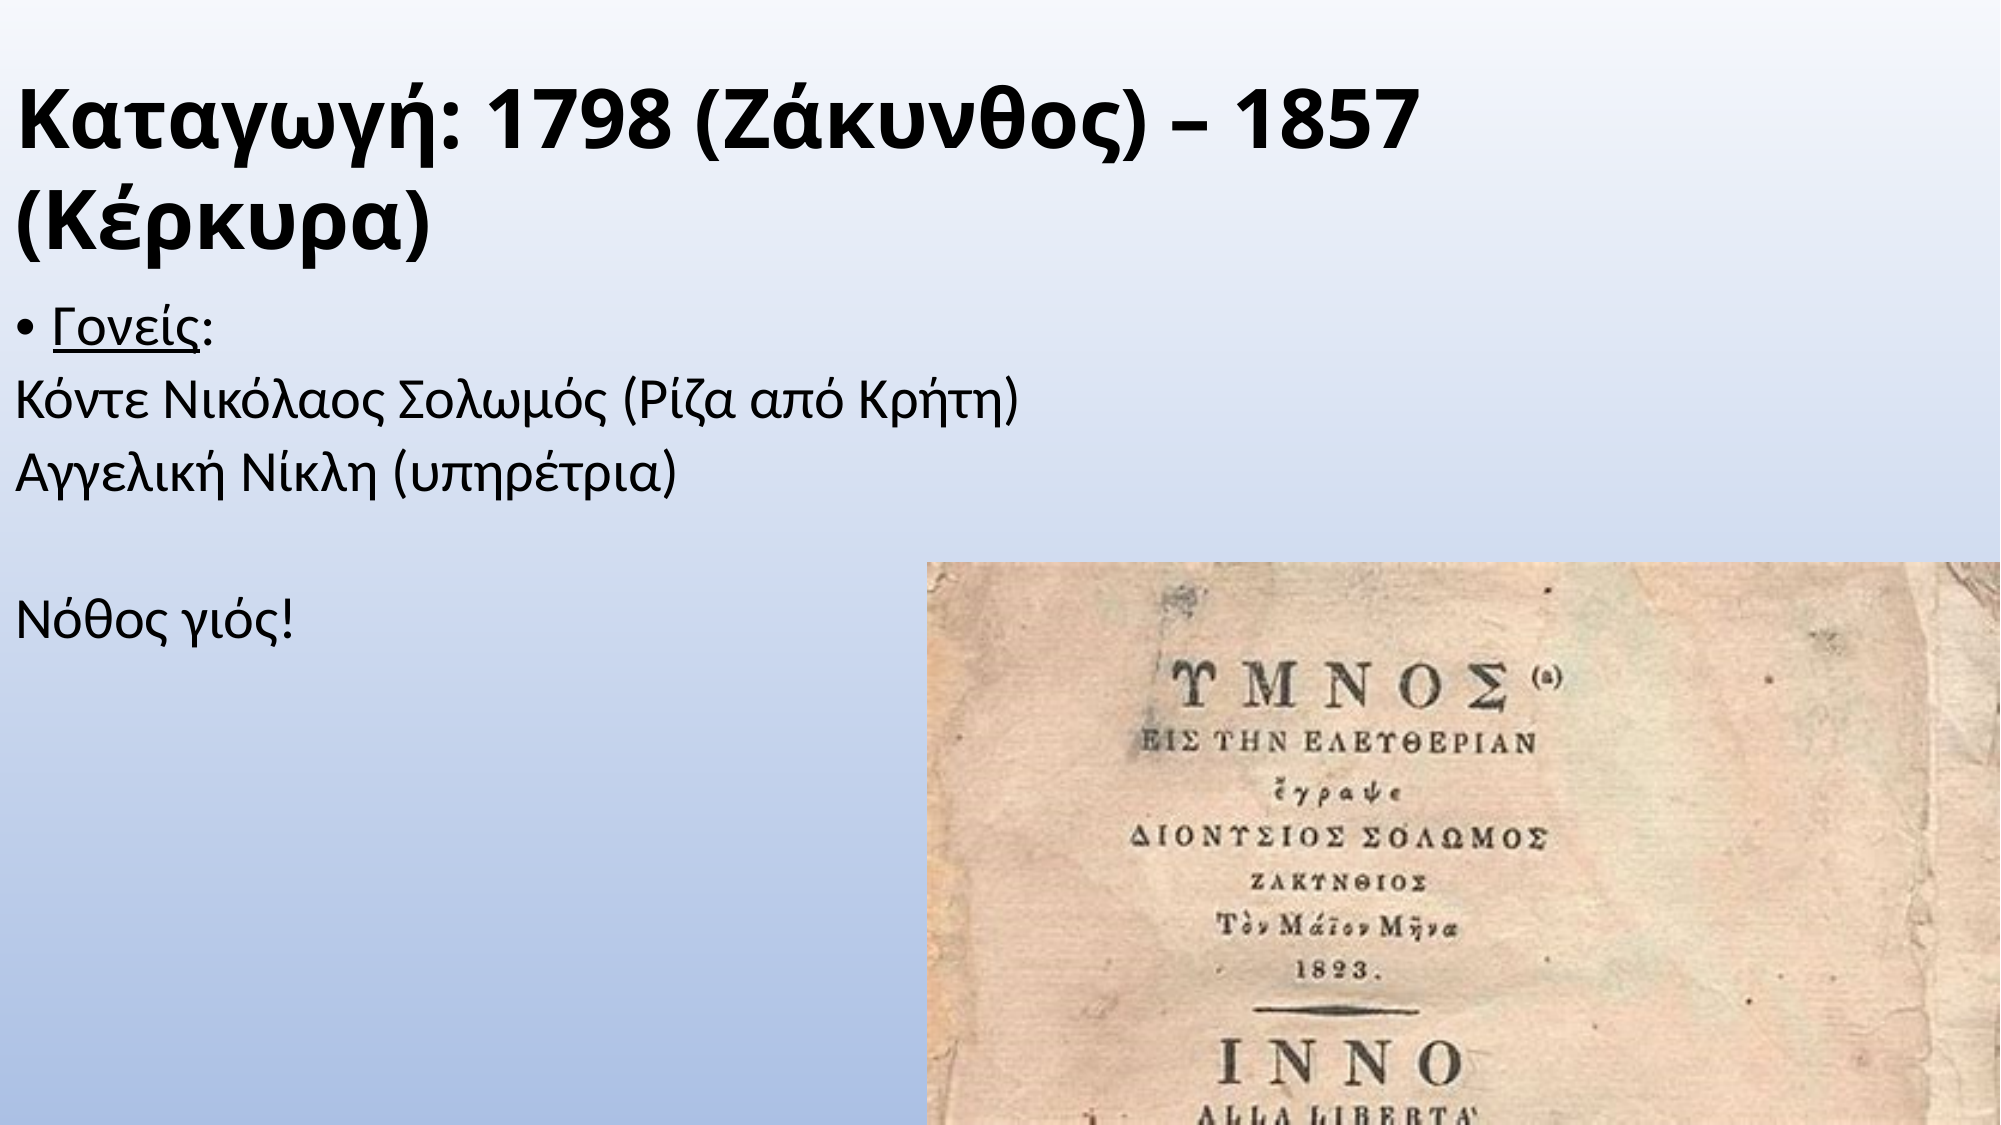

# Kαταγωγή: 1798 (Ζάκυνθος) – 1857 (Κέρκυρα)
Γονείς:
Κόντε Νικόλαος Σολωμός (Ρίζα από Κρήτη)
Αγγελική Νίκλη (υπηρέτρια)
Νόθος γιός!